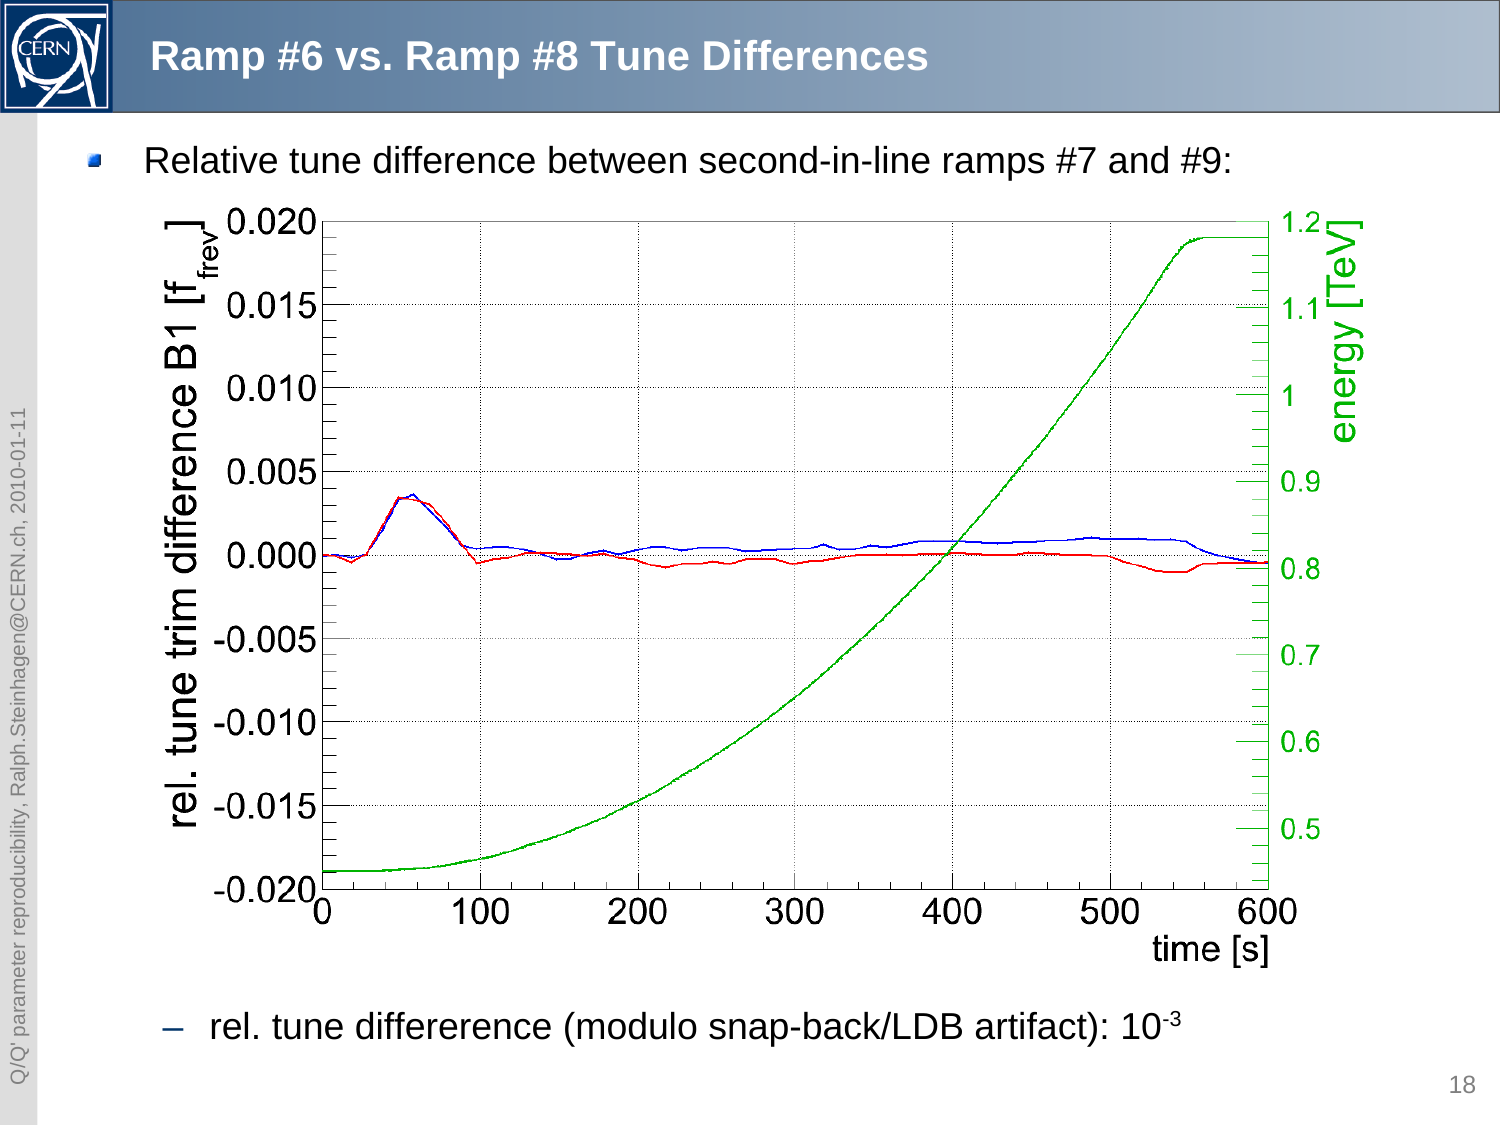

# Ramp #6 vs. Ramp #8 Tune Differences
Relative tune difference between second-in-line ramps #7 and #9:
rel. tune differerence (modulo snap-back/LDB artifact): 10-3